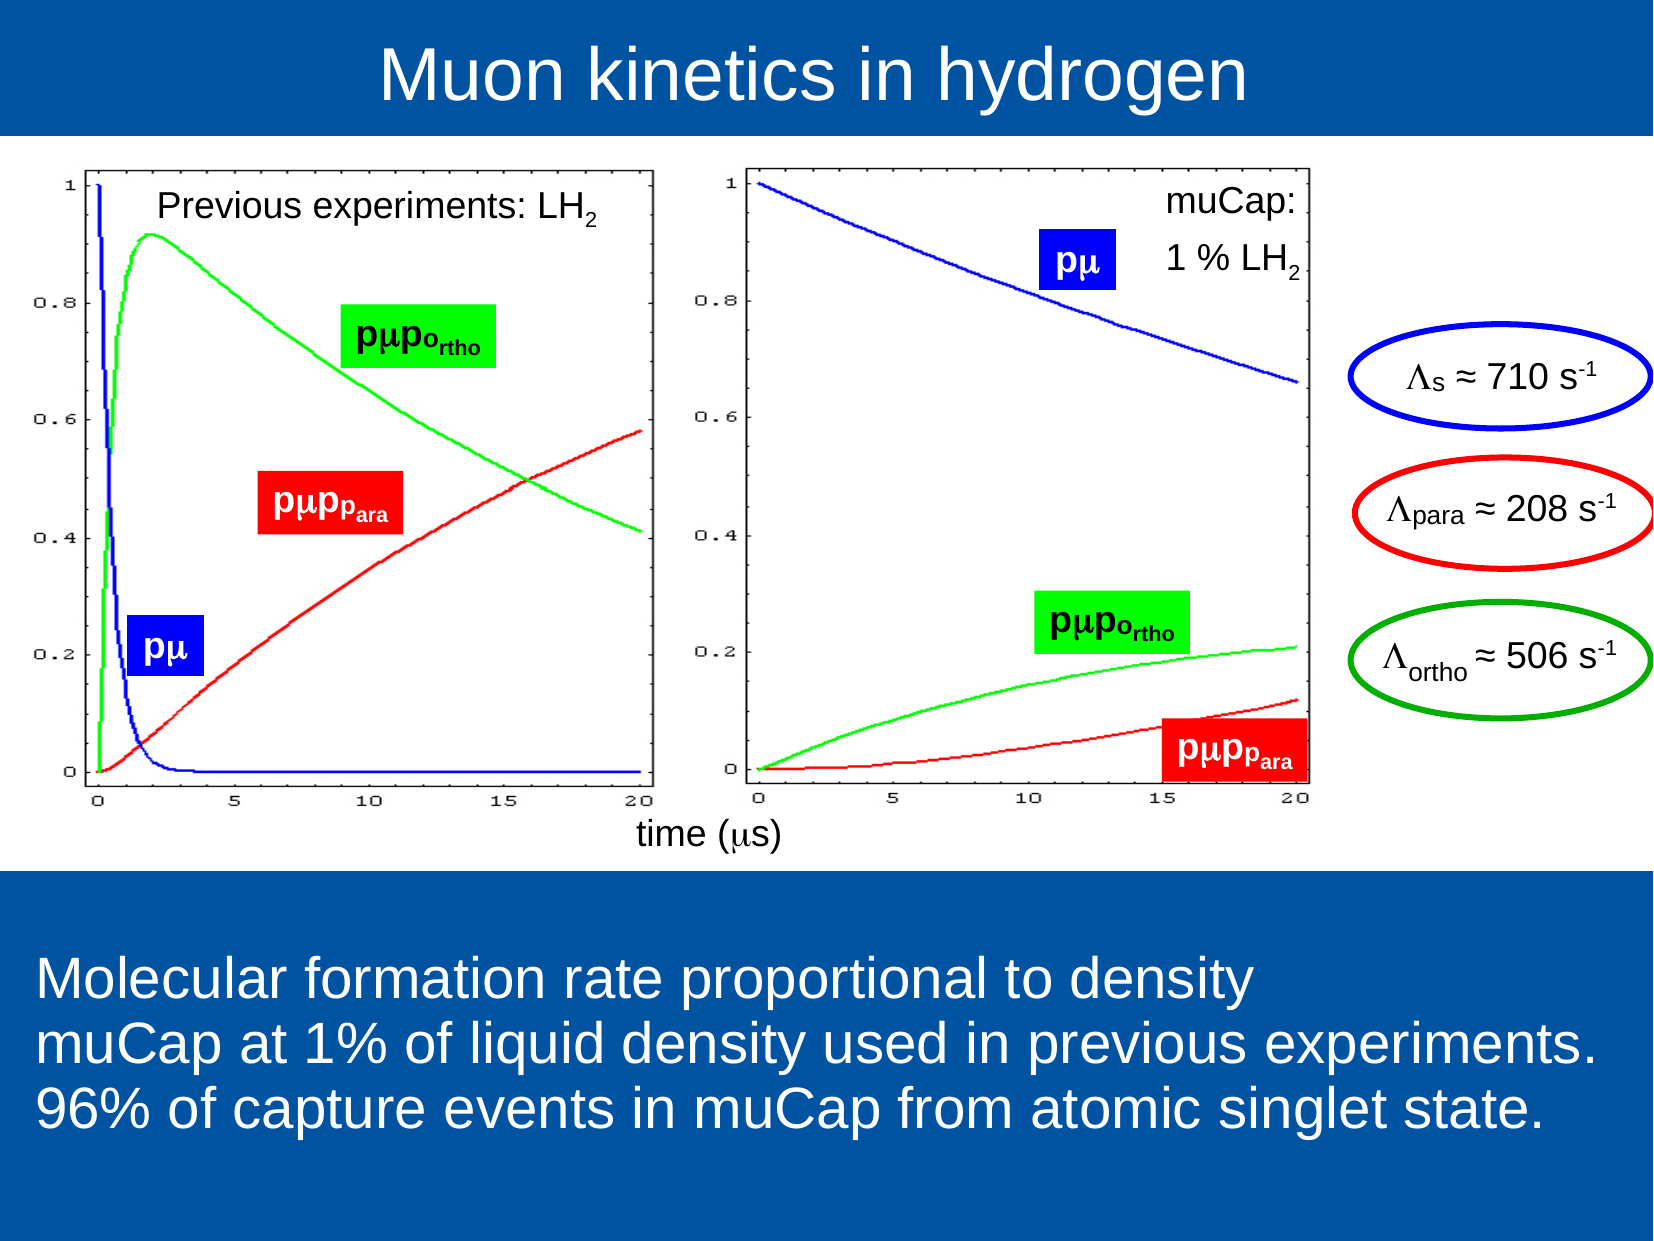

Muon kinetics in hydrogen
muCap:
1 % LH2
Previous experiments: LH2
pμ
pμportho
Λs ≈ 710 s-1
pμppara
Λpara ≈ 208 s-1
pμportho
pμ
Λortho ≈ 506 s-1
pμppara
time (μs)
Molecular formation rate proportional to density
muCap at 1% of liquid density used in previous experiments.
96% of capture events in muCap from atomic singlet state.